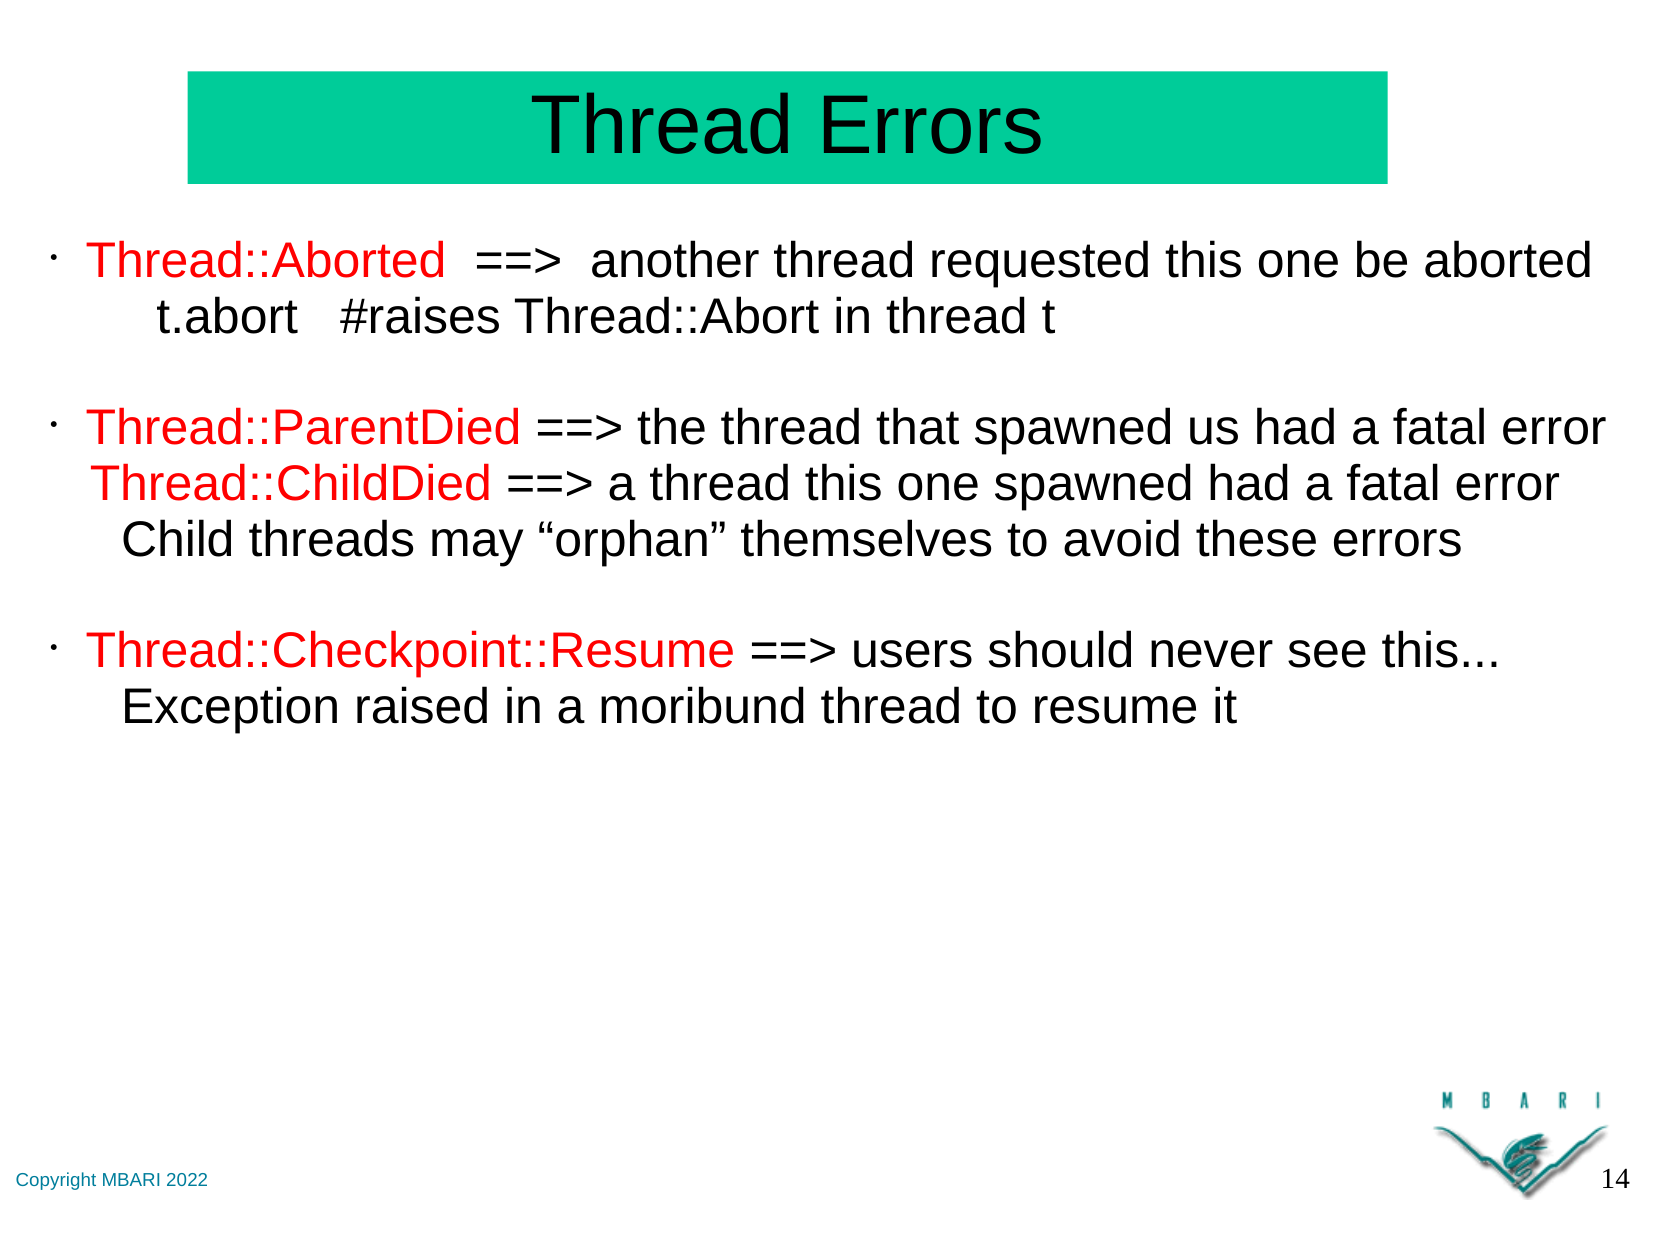

Thread Errors
Thread::Aborted ==> another thread requested this one be aborted
t.abort #raises Thread::Abort in thread t
Thread::ParentDied ==> the thread that spawned us had a fatal error
	Thread::ChildDied ==> a thread this one spawned had a fatal error
Child threads may “orphan” themselves to avoid these errors
Thread::Checkpoint::Resume ==> users should never see this...
Exception raised in a moribund thread to resume it